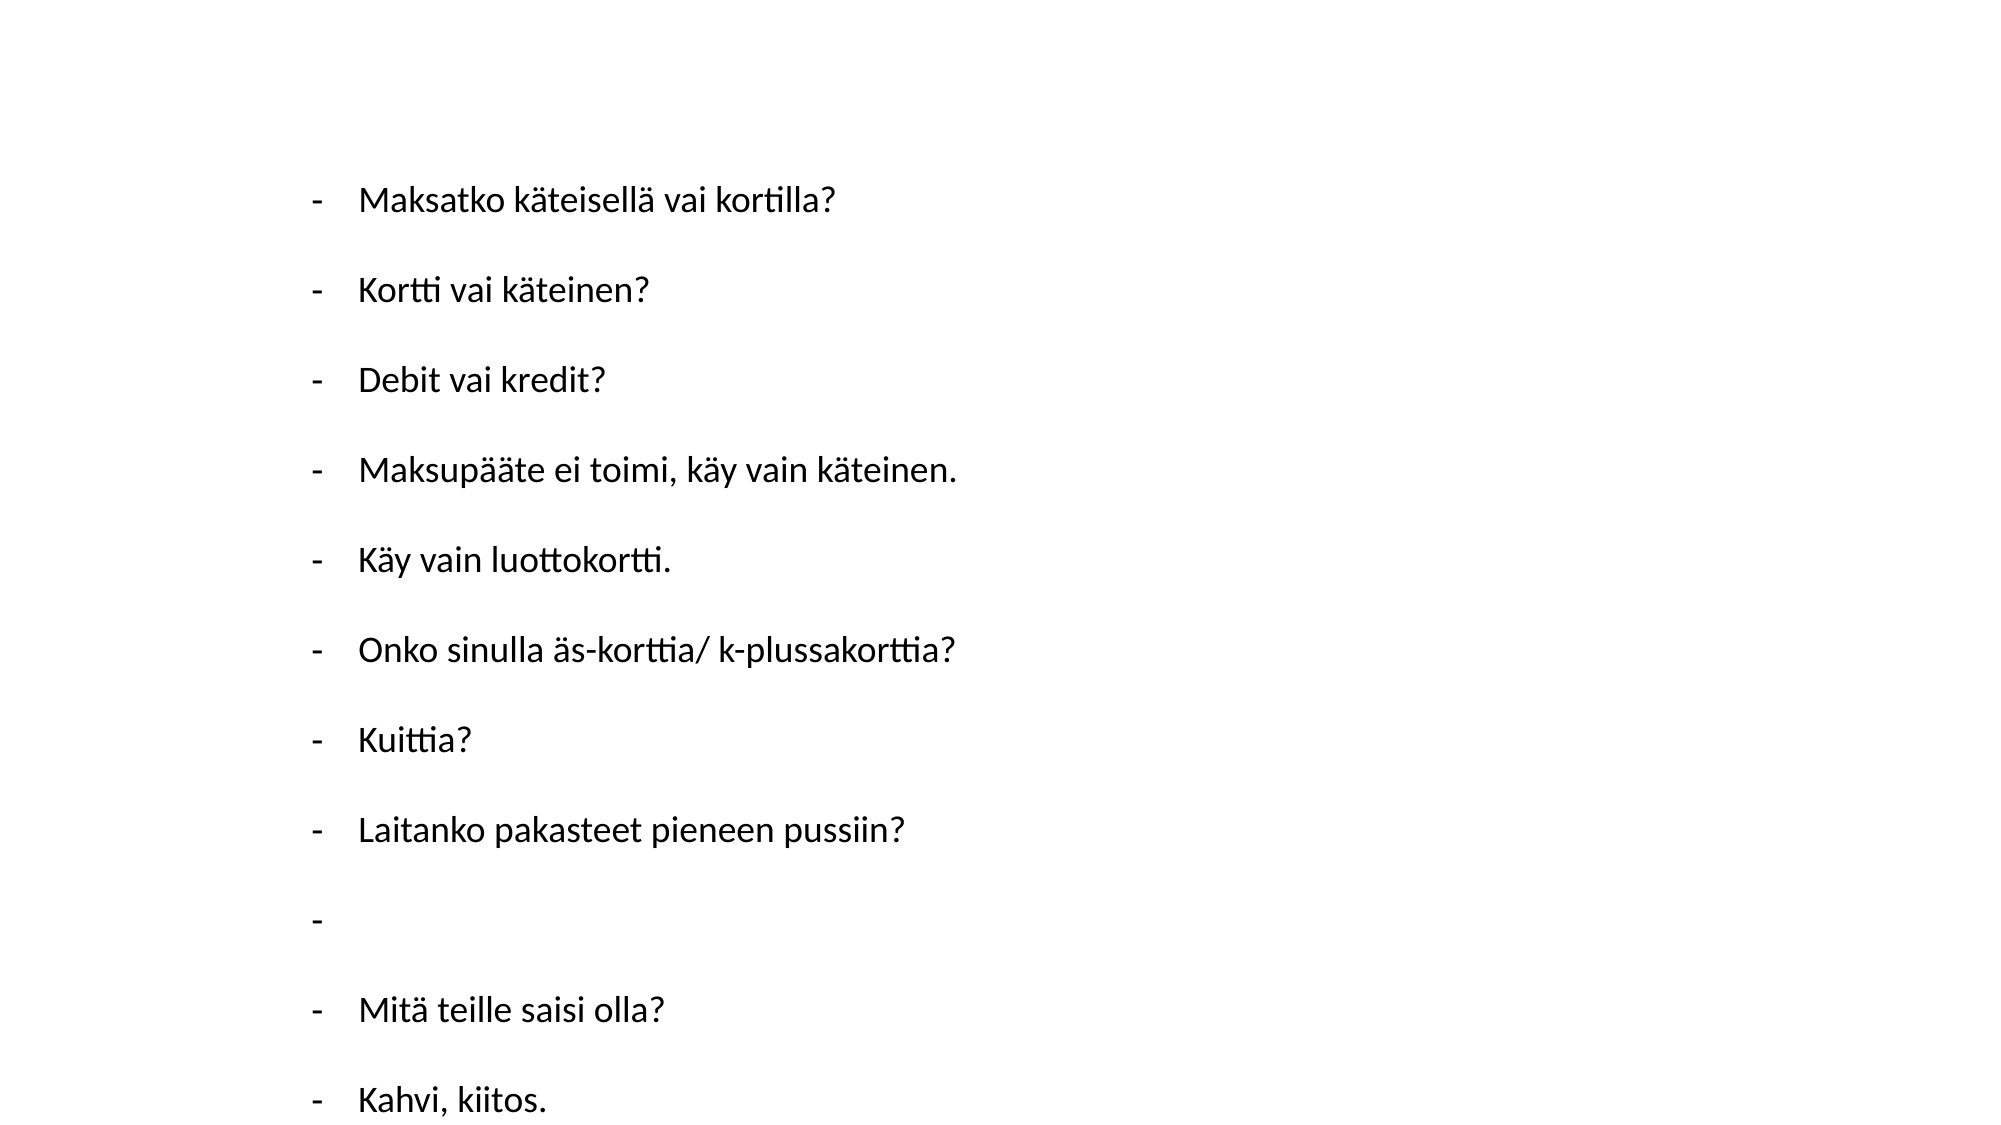

Maksatko käteisellä vai kortilla?
Kortti vai käteinen?
Debit vai kredit?
Maksupääte ei toimi, käy vain käteinen.
Käy vain luottokortti.
Onko sinulla äs-korttia/ k-plussakorttia?
Kuittia?
Laitanko pakasteet pieneen pussiin?
Mitä teille saisi olla?
Kahvi, kiitos.